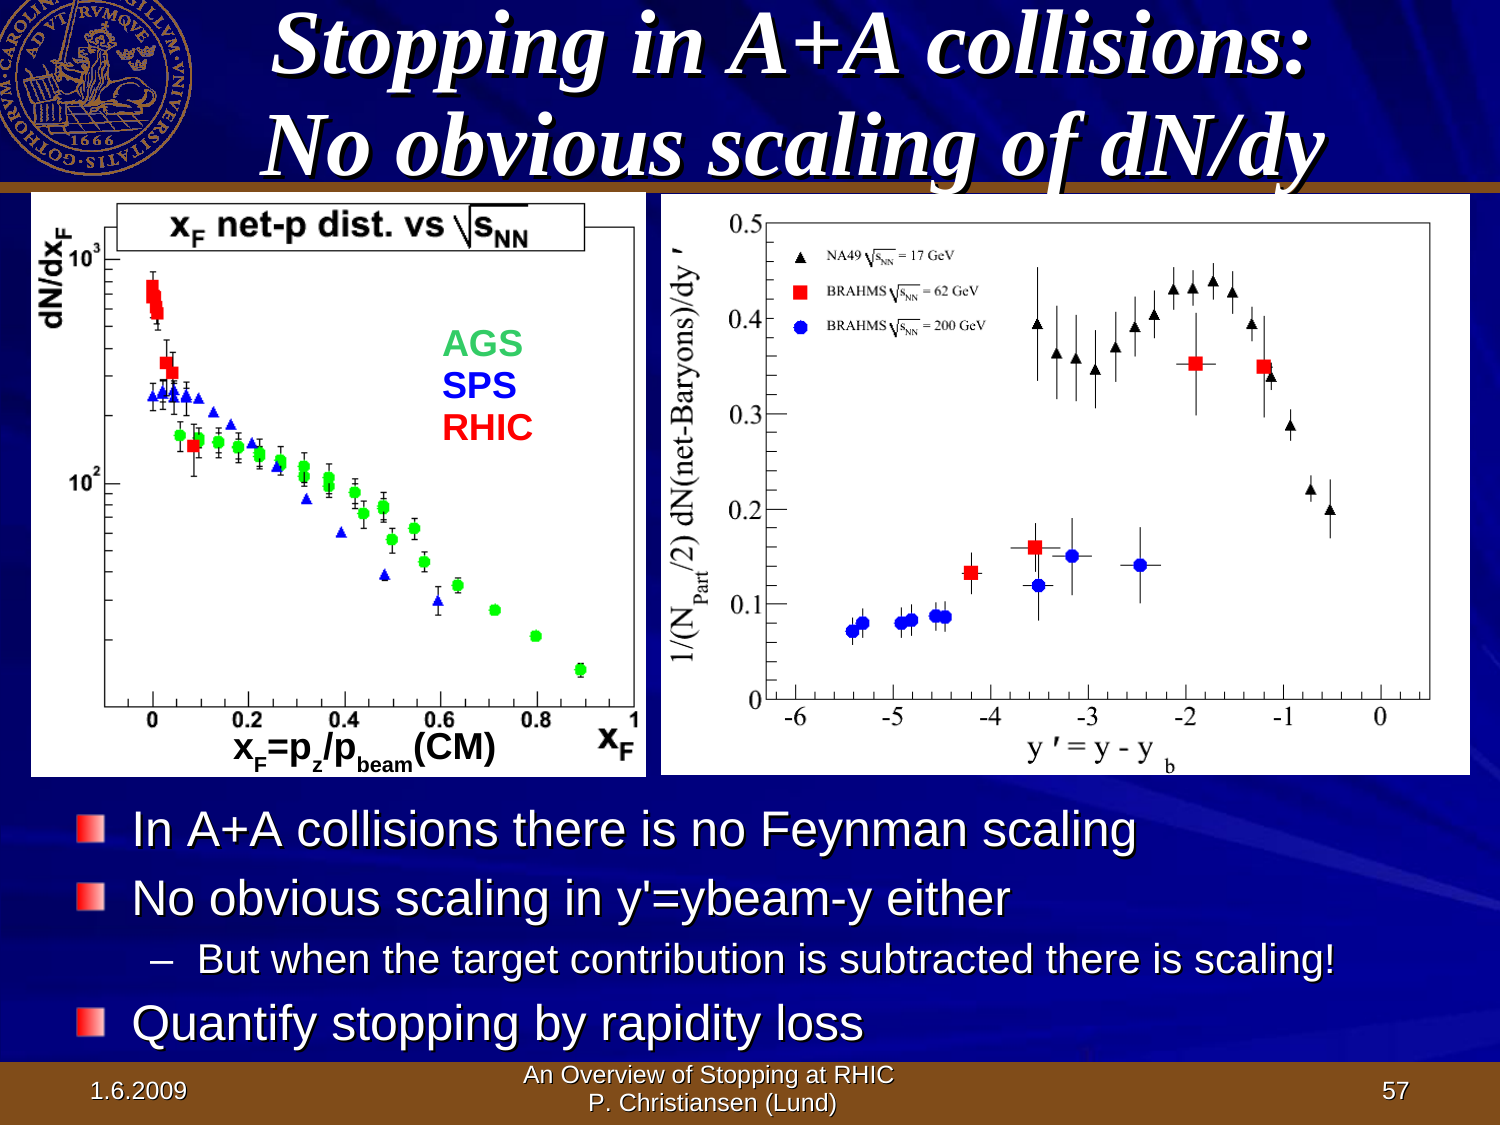

# Stopping in A+A collisions: No obvious scaling of dN/dy
xF=pz/pbeam(CM)
AGS
SPS
RHIC
In A+A collisions there is no Feynman scaling
No obvious scaling in y'=ybeam-y either
But when the target contribution is subtracted there is scaling!
Quantify stopping by rapidity loss
30/3 - 4/4 2009
57
Hans Hjersing Dalsgaard